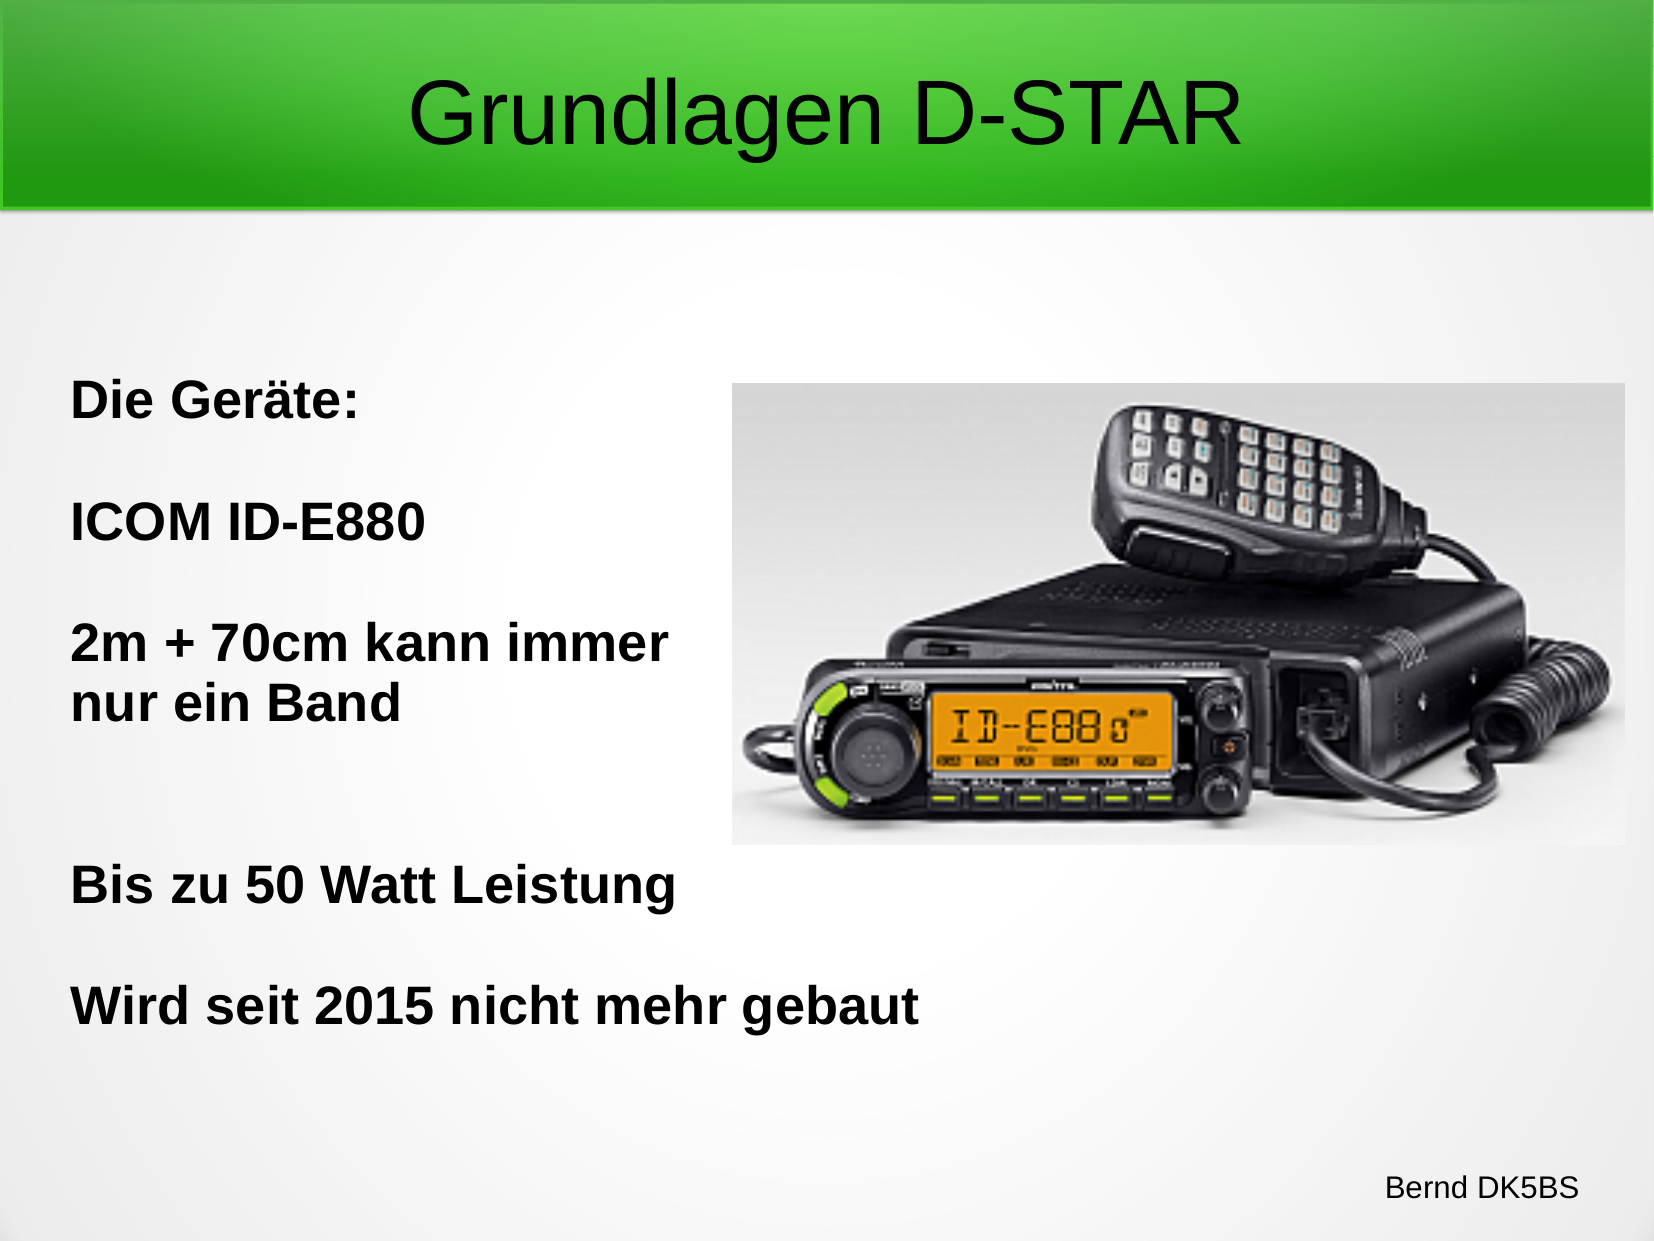

Grundlagen D-STAR
# Die Geräte:
ICOM ID-E880
2m + 70cm kann immer
nur ein Band
Bis zu 50 Watt Leistung
Wird seit 2015 nicht mehr gebaut
Bernd DK5BS